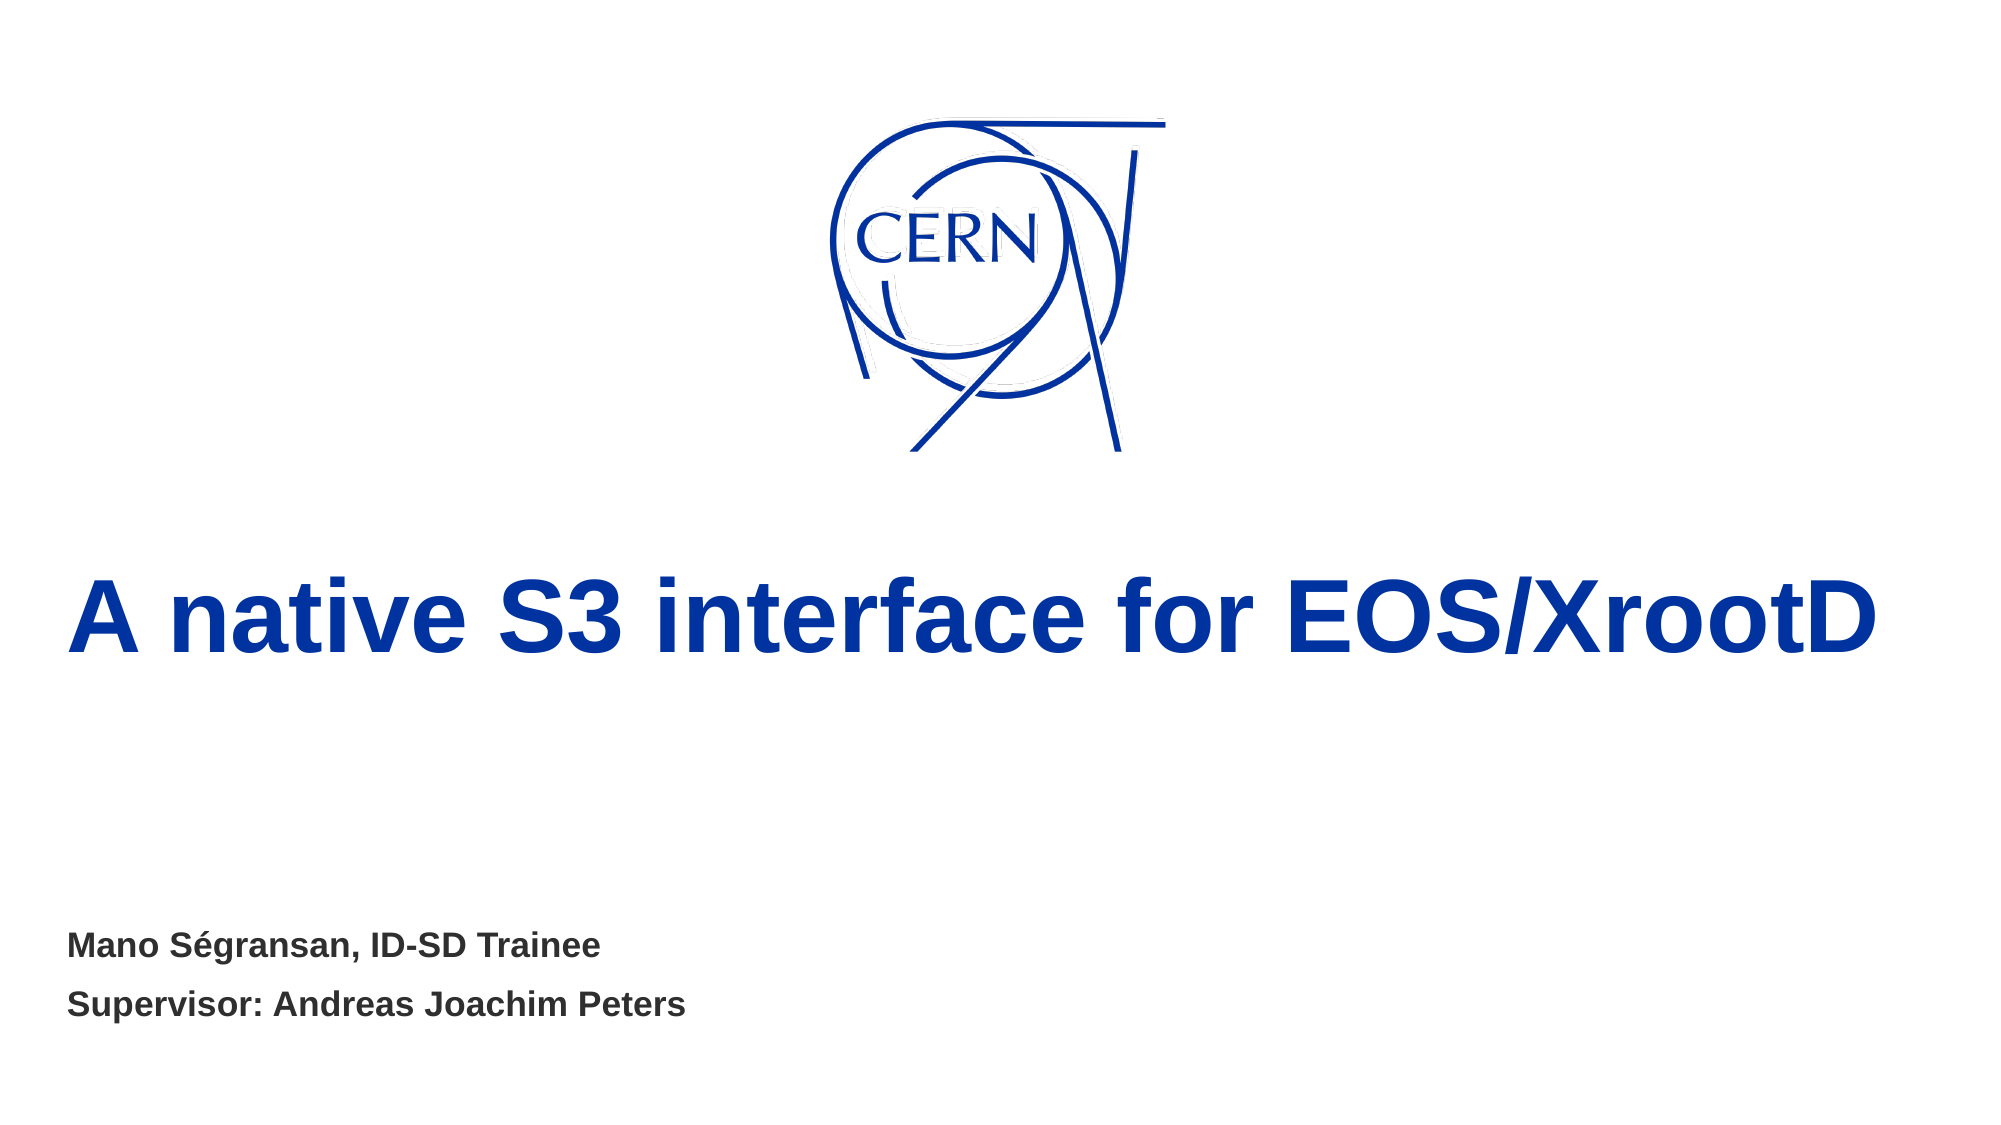

# A native S3 interface for EOS/XrootD
Mano Ségransan, ID-SD Trainee
Supervisor: Andreas Joachim Peters